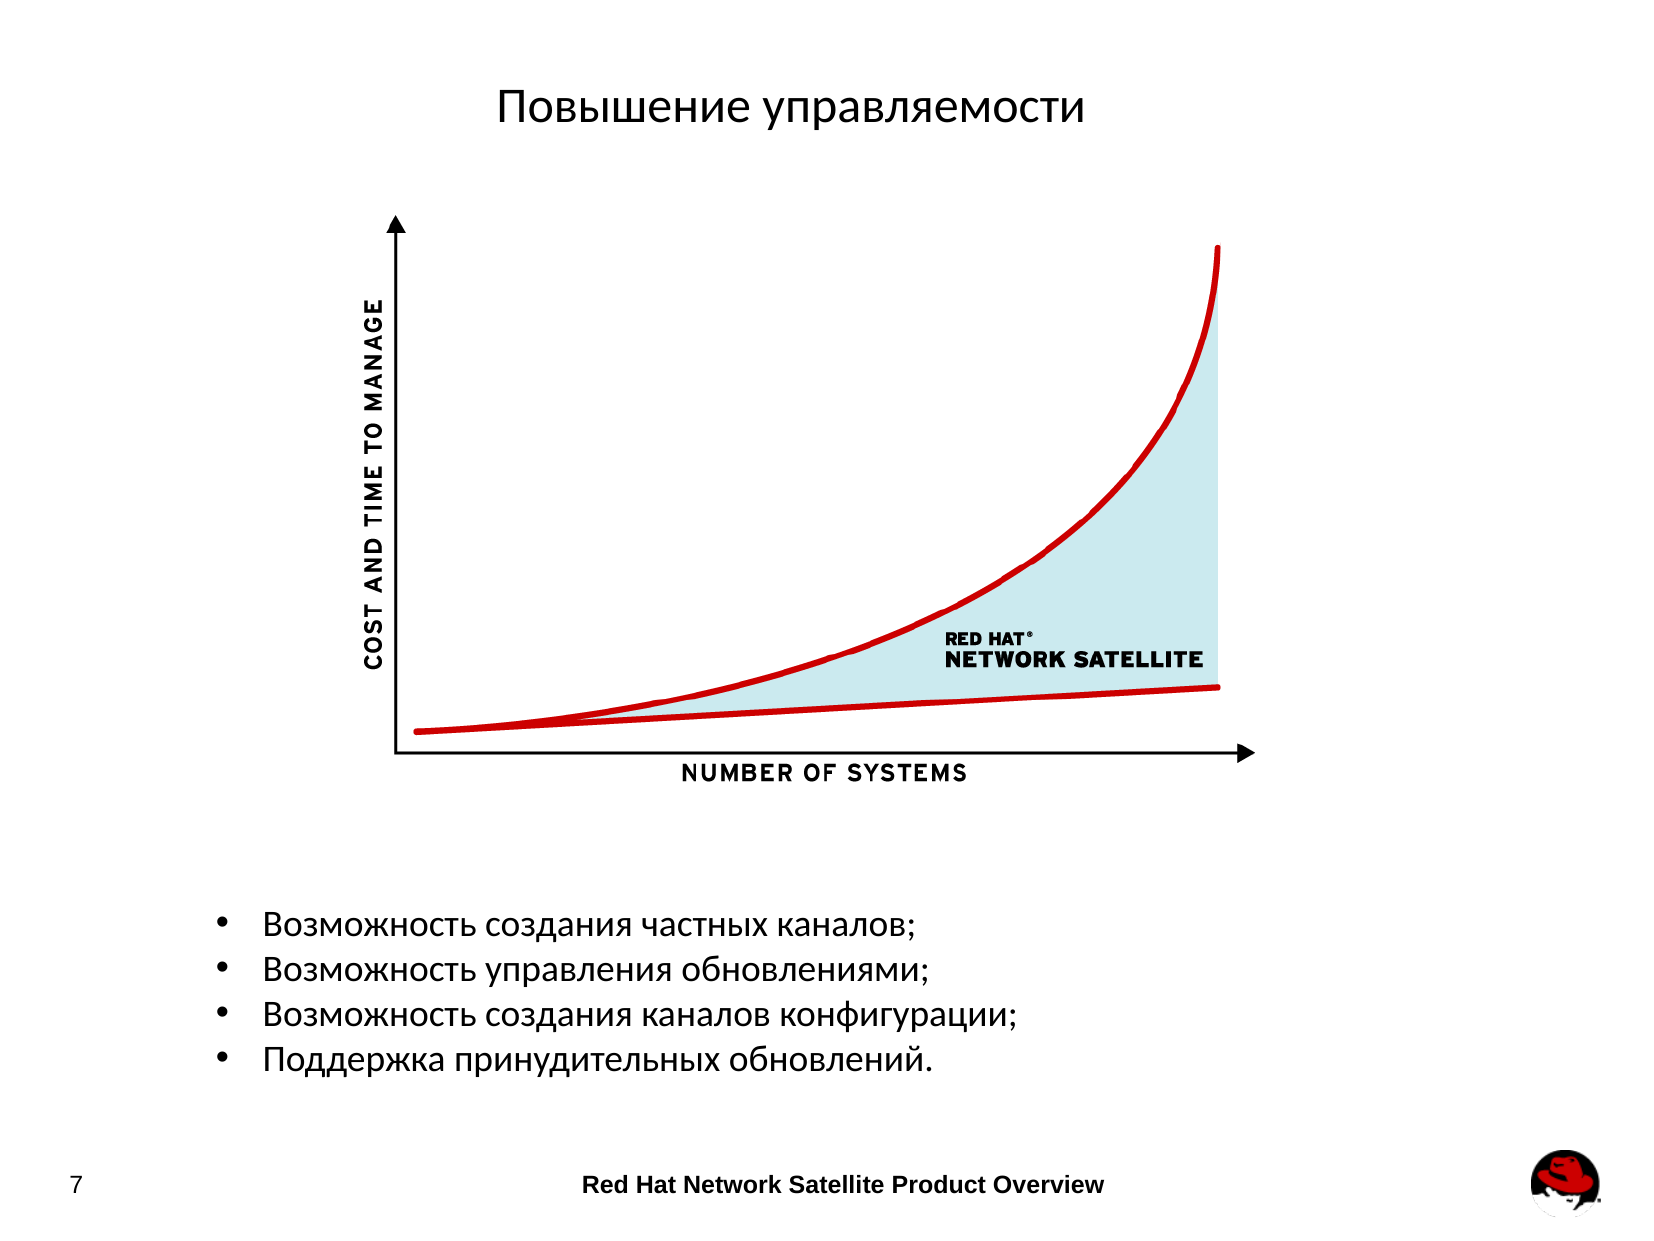

Повышение управляемости
Возможность создания частных каналов;
Возможность управления обновлениями;
Возможность создания каналов конфигурации;
Поддержка принудительных обновлений.